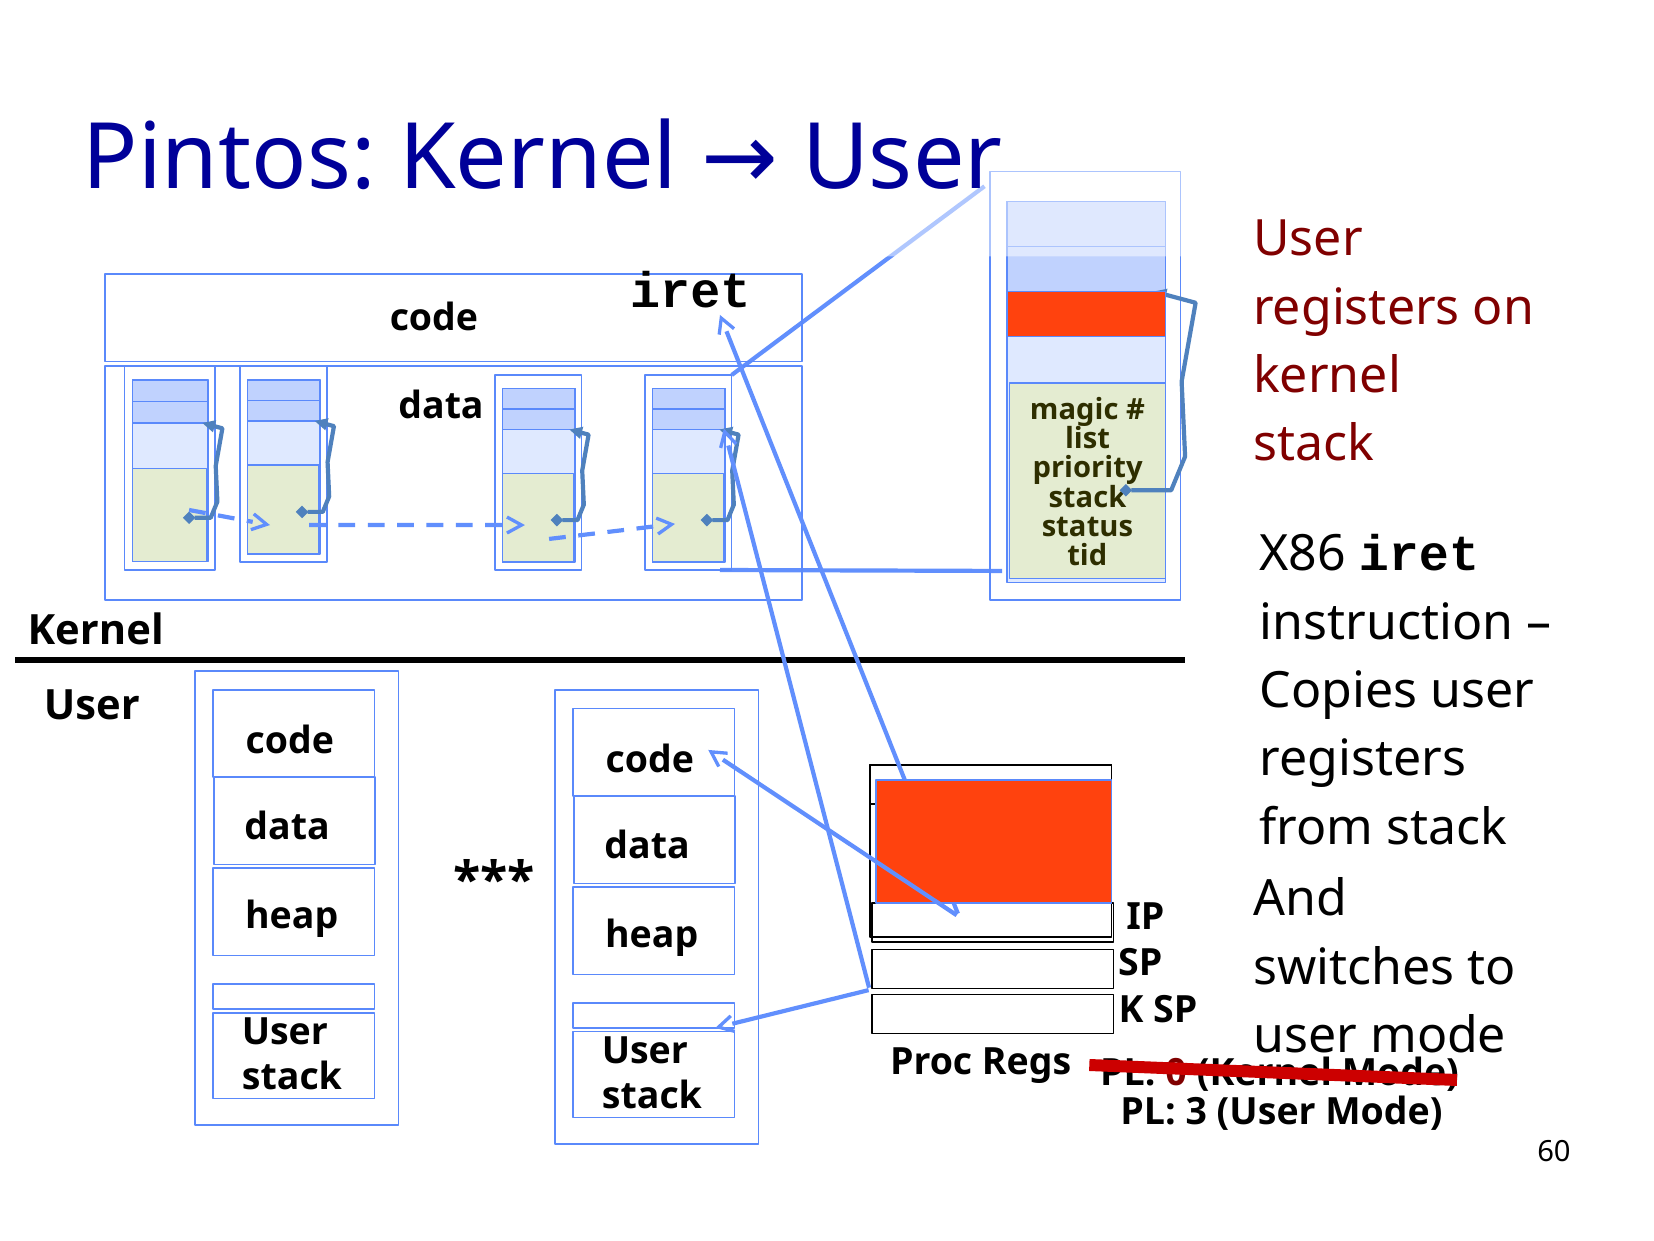

# Pintos: Kernel → User
magic #
list
priority
stack
status
tid
User registers on kernel
stack
iret
code
data
X86 iret instruction –
Copies user registers from stack
Kernel
User
code
data
heap
User
stack
code
data
heap
User
stack
IP
SP
K SP
Proc Regs
PL: 0 (Kernel Mode)
***
And switches to user mode
PL: 3 (User Mode)
60